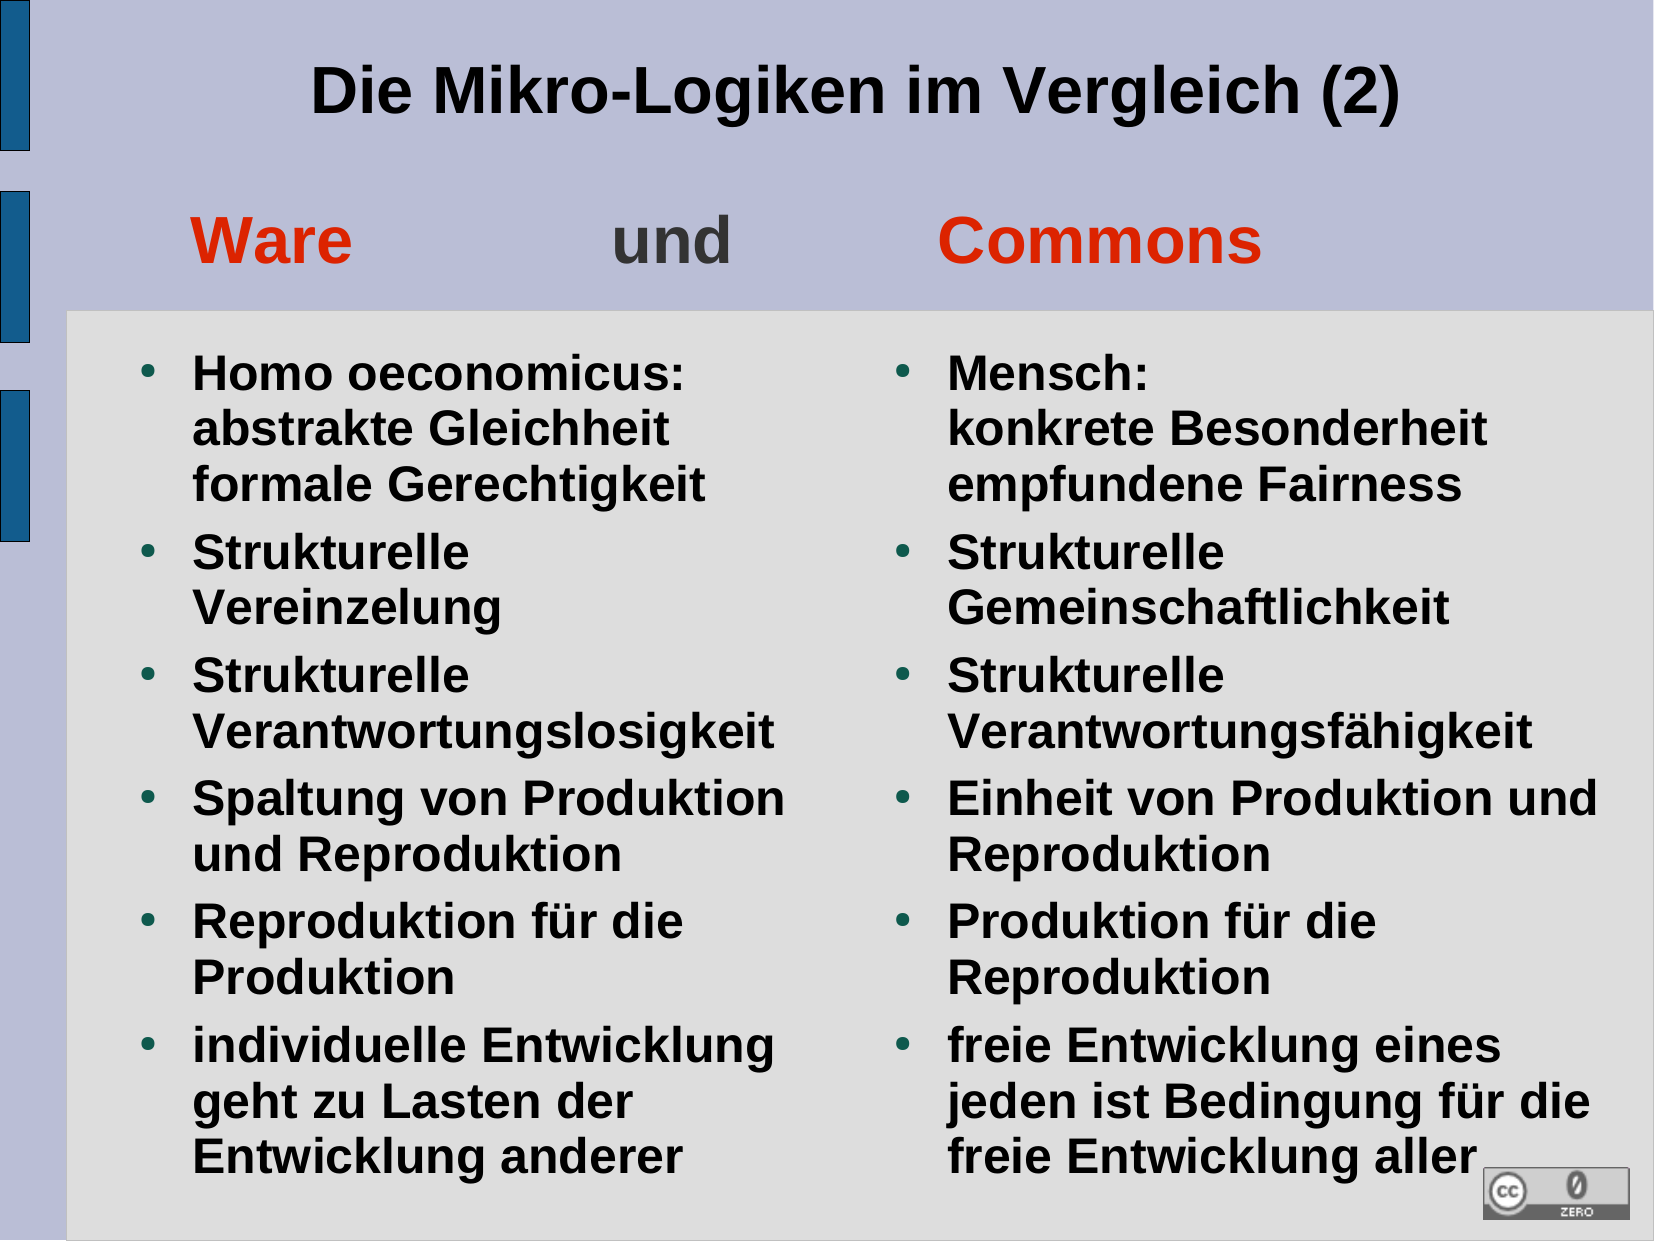

Die Mikro-Logiken im Vergleich (2)
Ware und Commons
# Homo oeconomicus: abstrakte Gleichheit formale Gerechtigkeit
Strukturelle
Vereinzelung
Strukturelle Verantwortungslosigkeit
Spaltung von Produktion und Reproduktion
Reproduktion für die Produktion
individuelle Entwicklung geht zu Lasten der Entwicklung anderer
Mensch:
konkrete Besonderheit
empfundene Fairness
Strukturelle Gemeinschaftlichkeit
Strukturelle Verantwortungsfähigkeit
Einheit von Produktion und Reproduktion
Produktion für die Reproduktion
freie Entwicklung eines jeden ist Bedingung für die freie Entwicklung aller